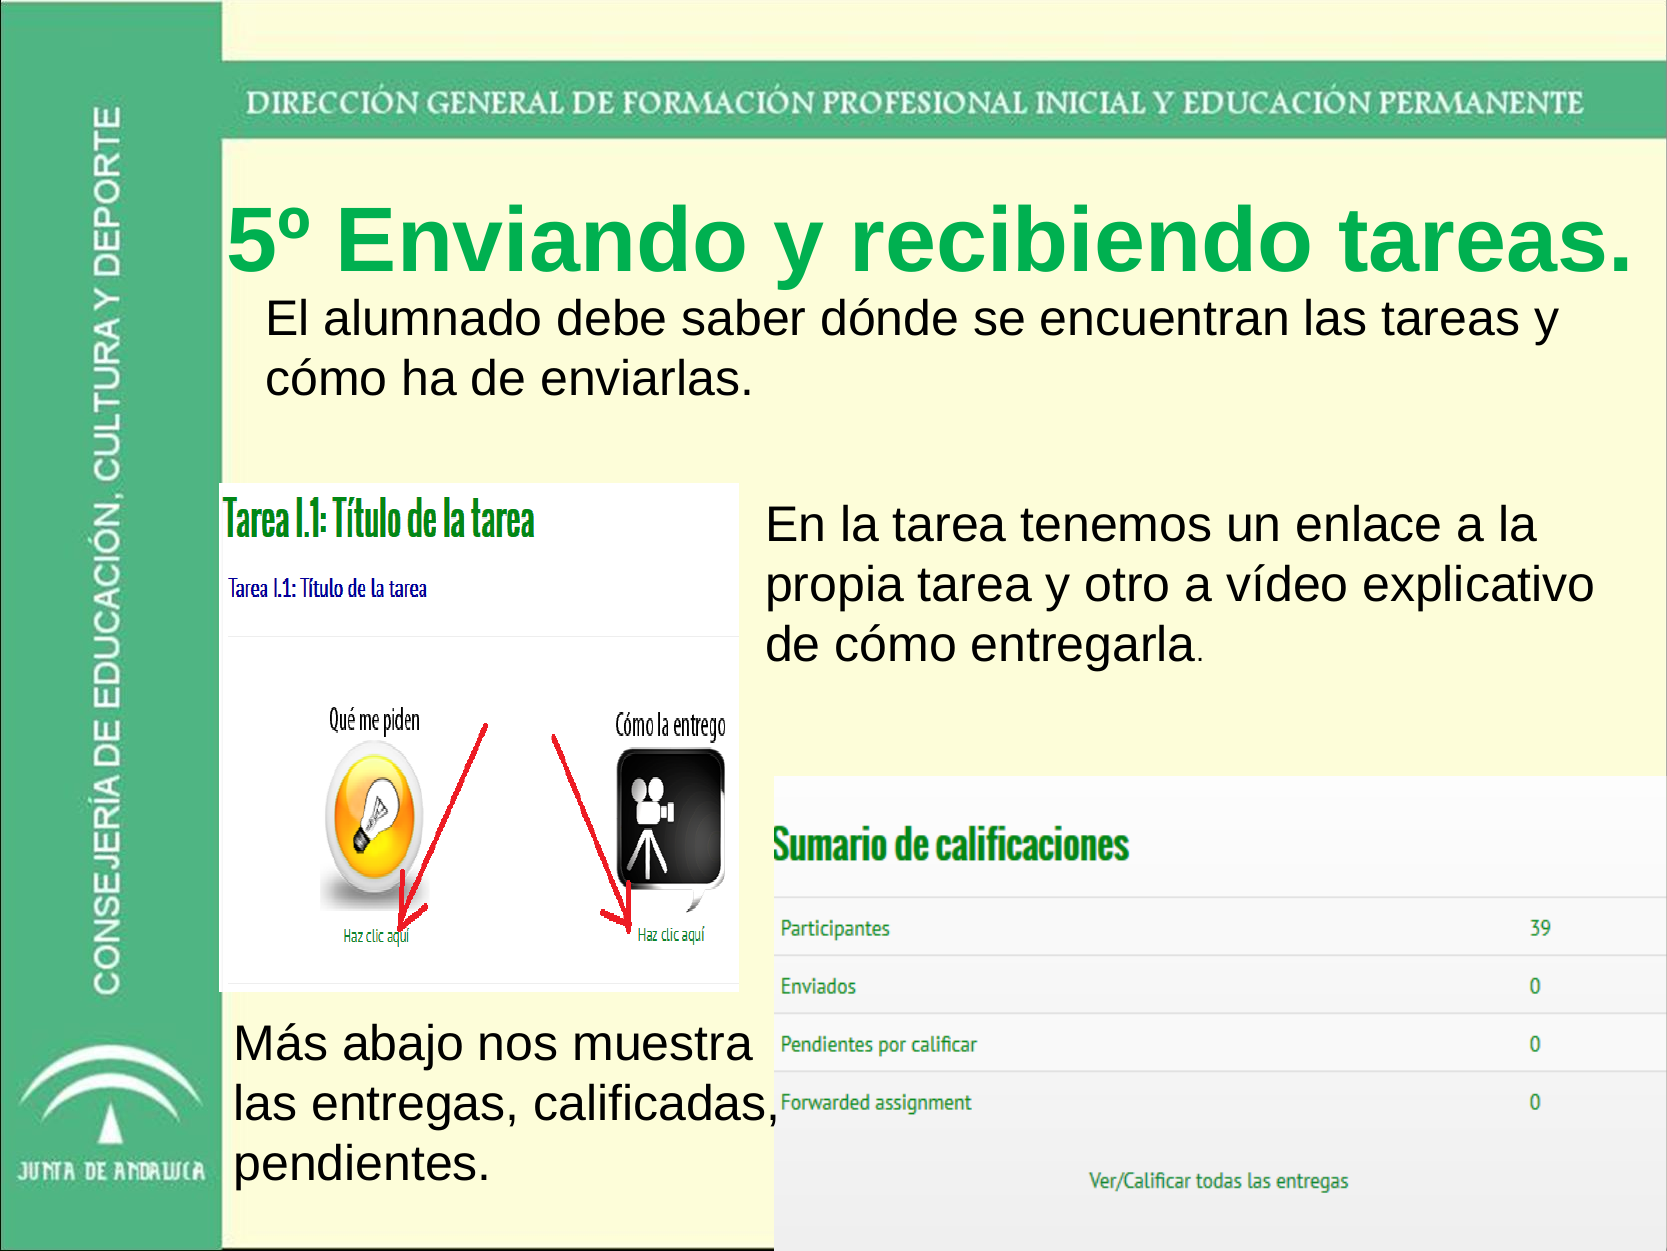

# 5º Enviando y recibiendo tareas.
El alumnado debe saber dónde se encuentran las tareas y cómo ha de enviarlas.
En la tarea tenemos un enlace a la
propia tarea y otro a vídeo explicativo
de cómo entregarla.
Más abajo nos muestra
las entregas, calificadas,
pendientes.